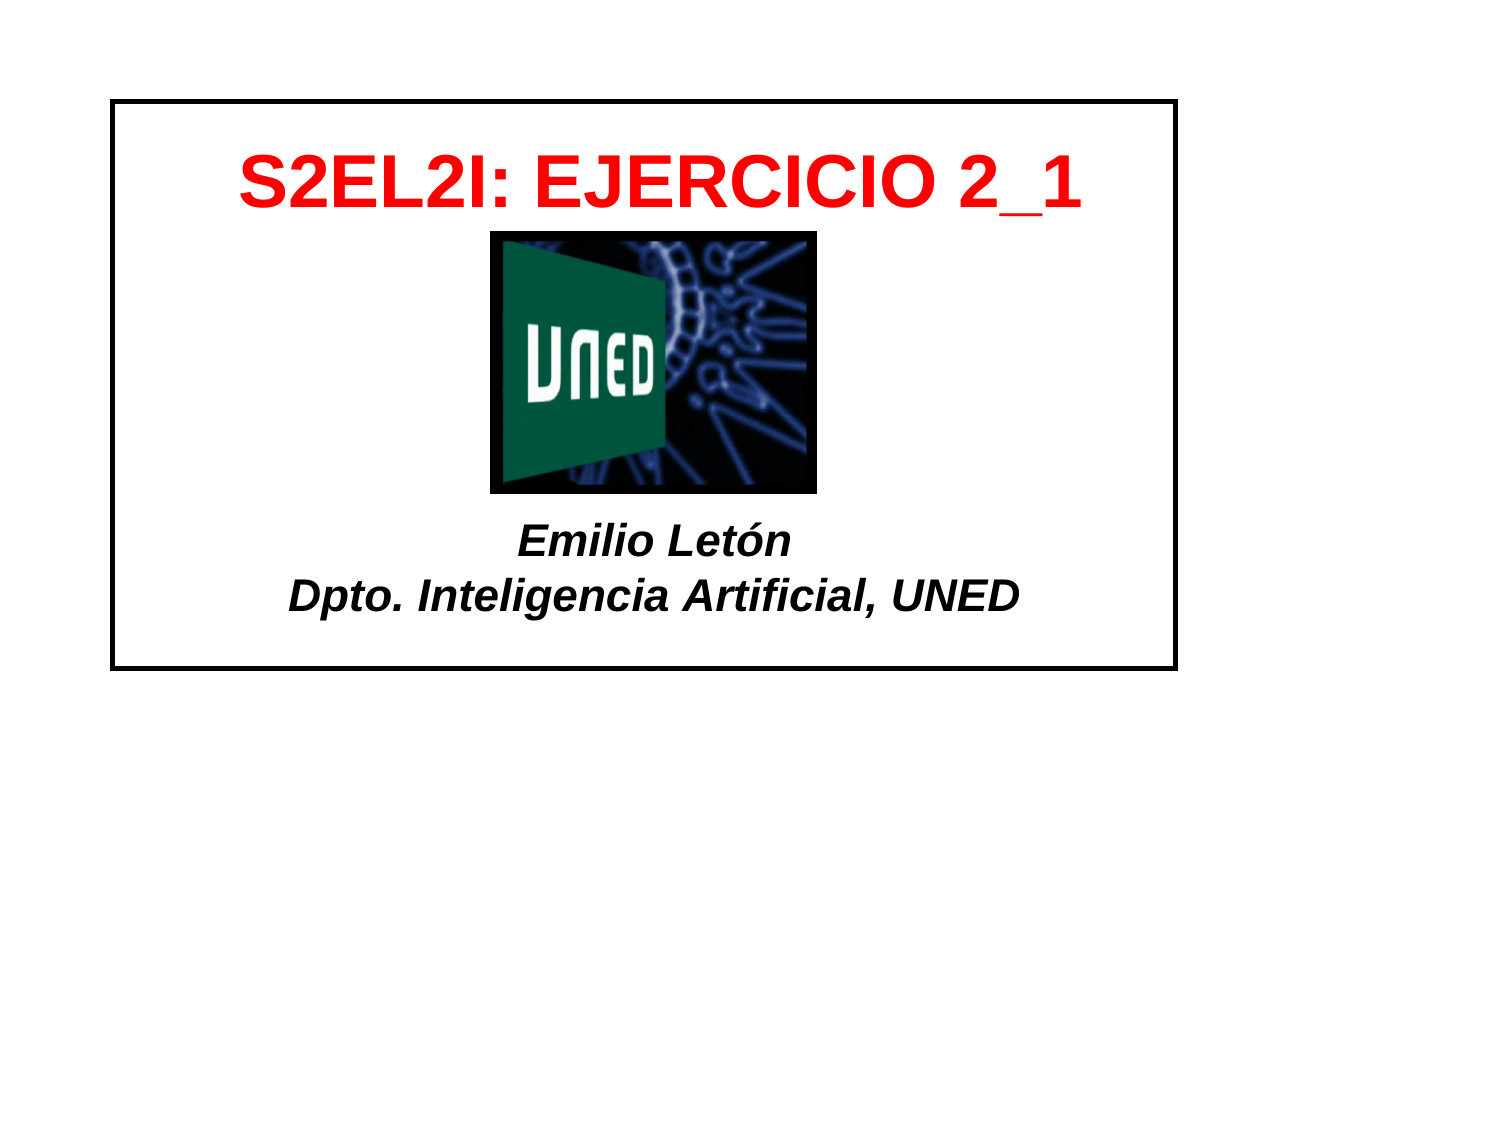

S2EL2I: EJERCICIO 2_1
Emilio Letón
Dpto. Inteligencia Artificial, UNED